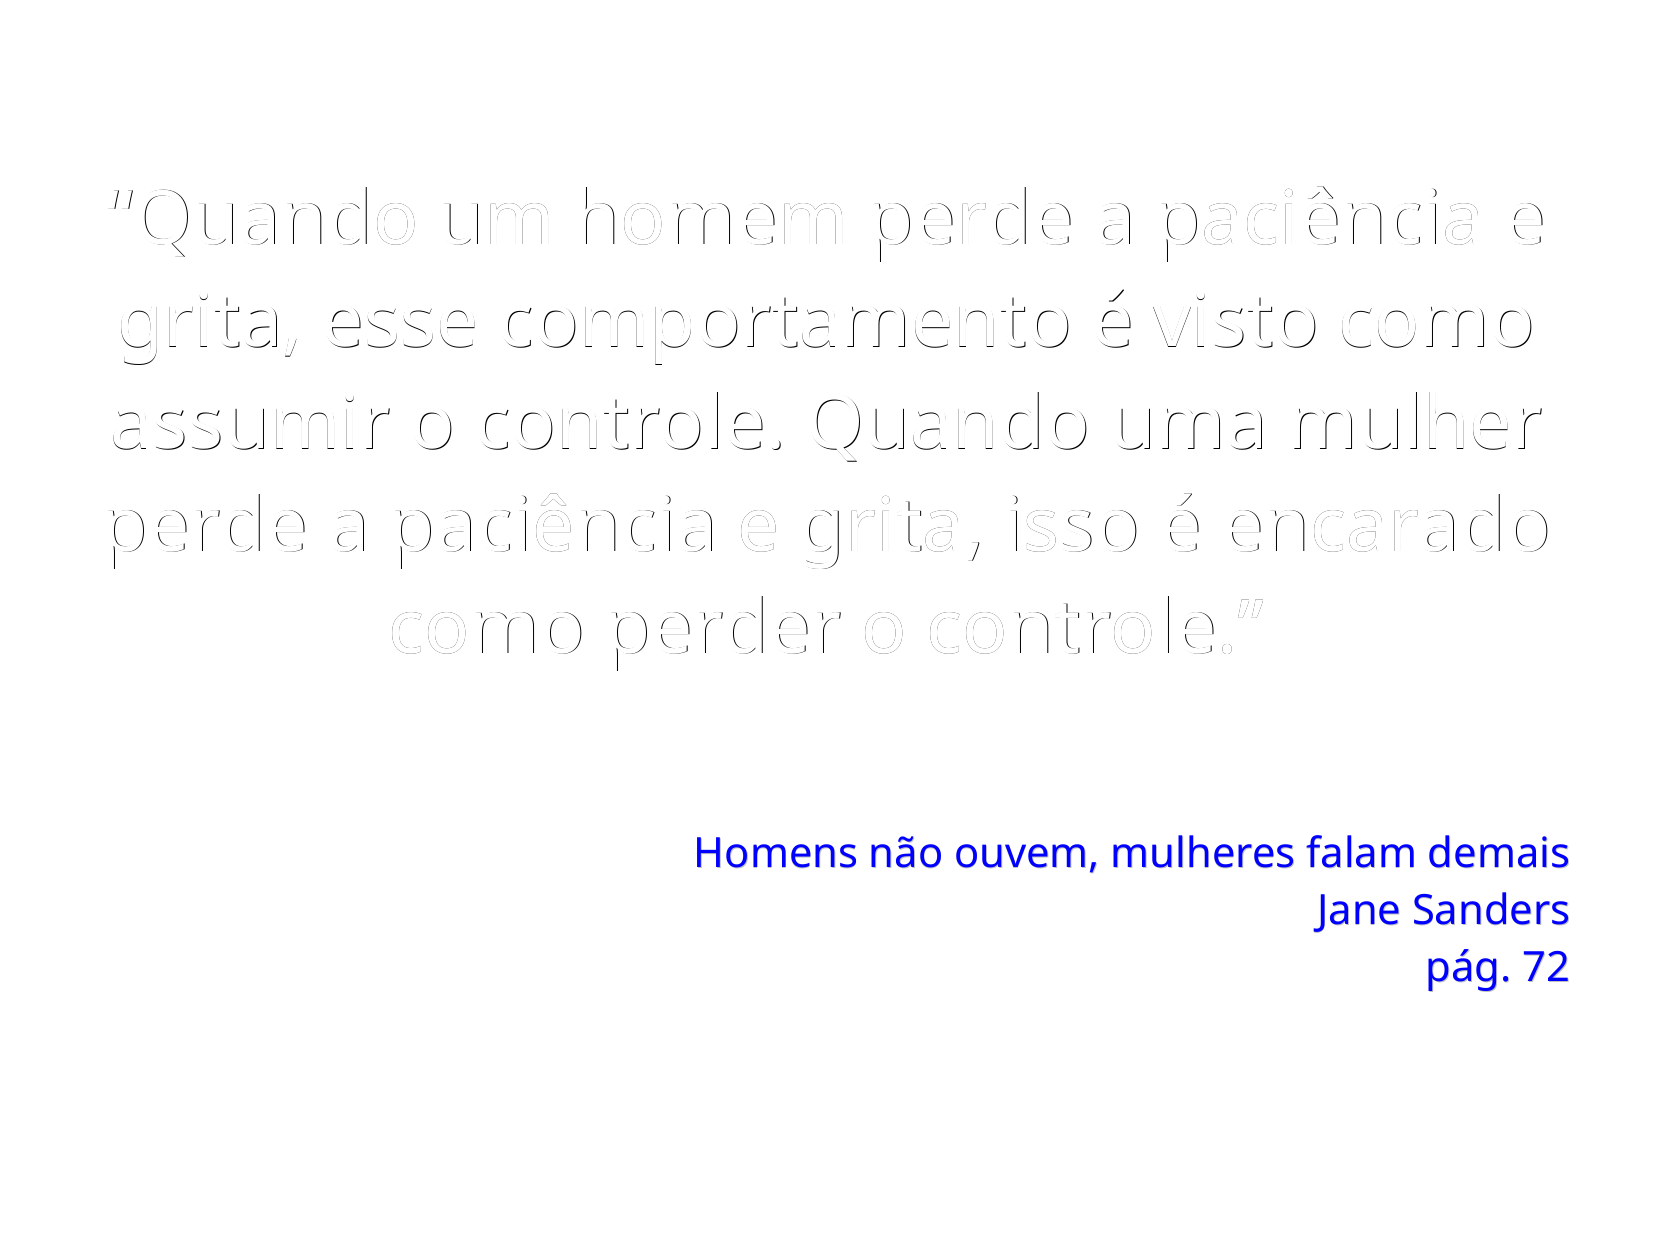

# “Quando um homem perde a paciência e grita, esse comportamento é visto como assumir o controle. Quando uma mulher perde a paciência e grita, isso é encarado como perder o controle.”
Homens não ouvem, mulheres falam demais
Jane Sanders
pág. 72